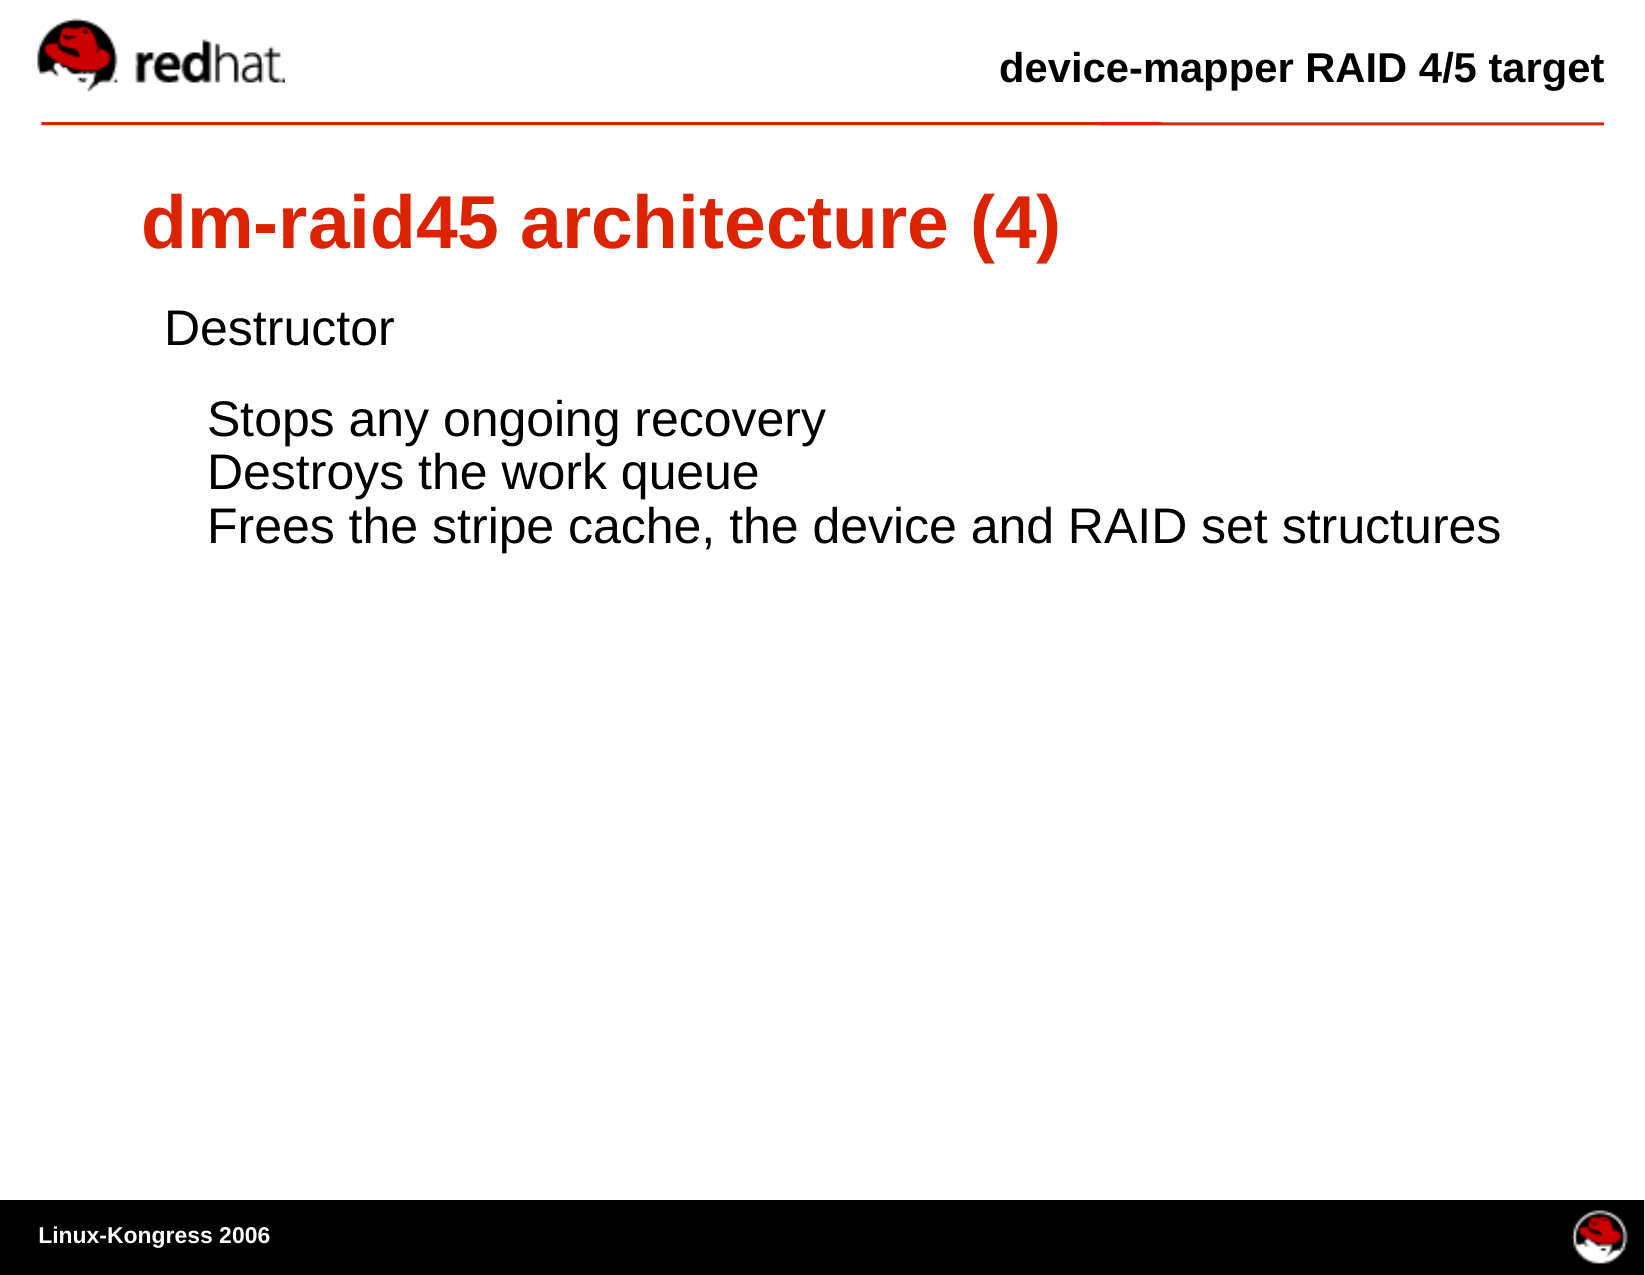

device-mapper RAID 4/5 target
dm-raid45 architecture (4)
 Destructor
 Stops any ongoing recovery
 Destroys the work queue
 Frees the stripe cache, the device and RAID set structures
Linux-Kongress 2006